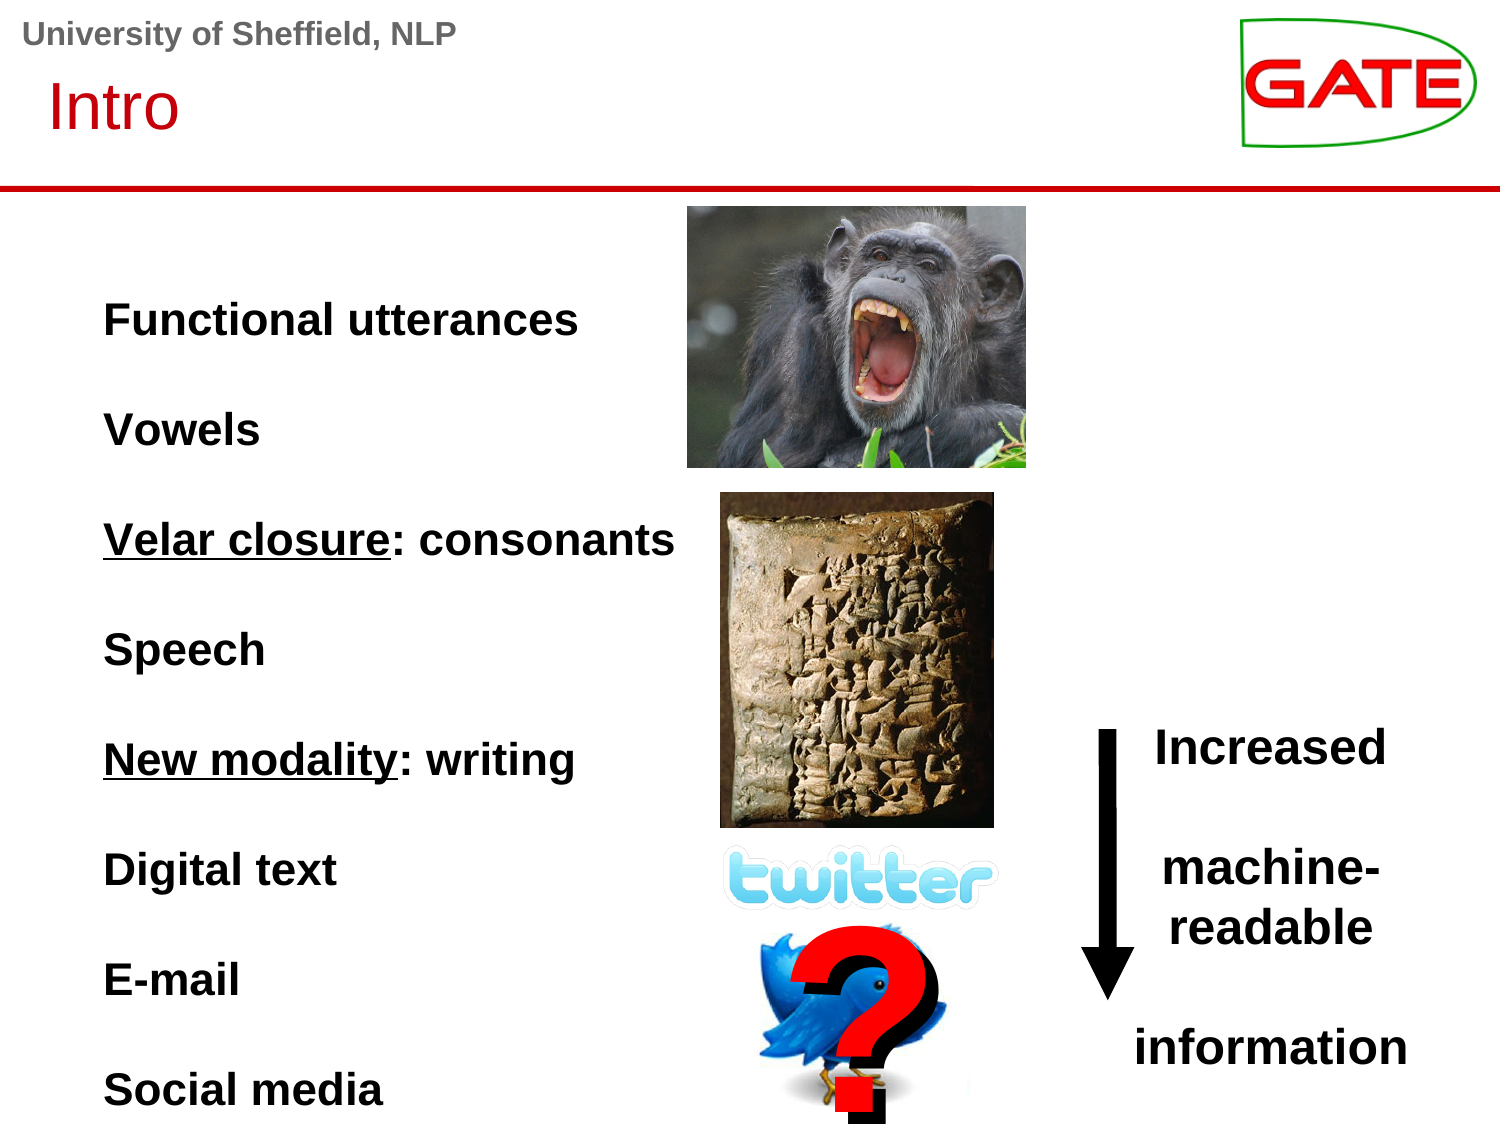

Intro
Functional utterances
Vowels
Velar closure: consonants
Speech
New modality: writing
Digital text
E-mail
Social media
Increased
machine-readable
information
?